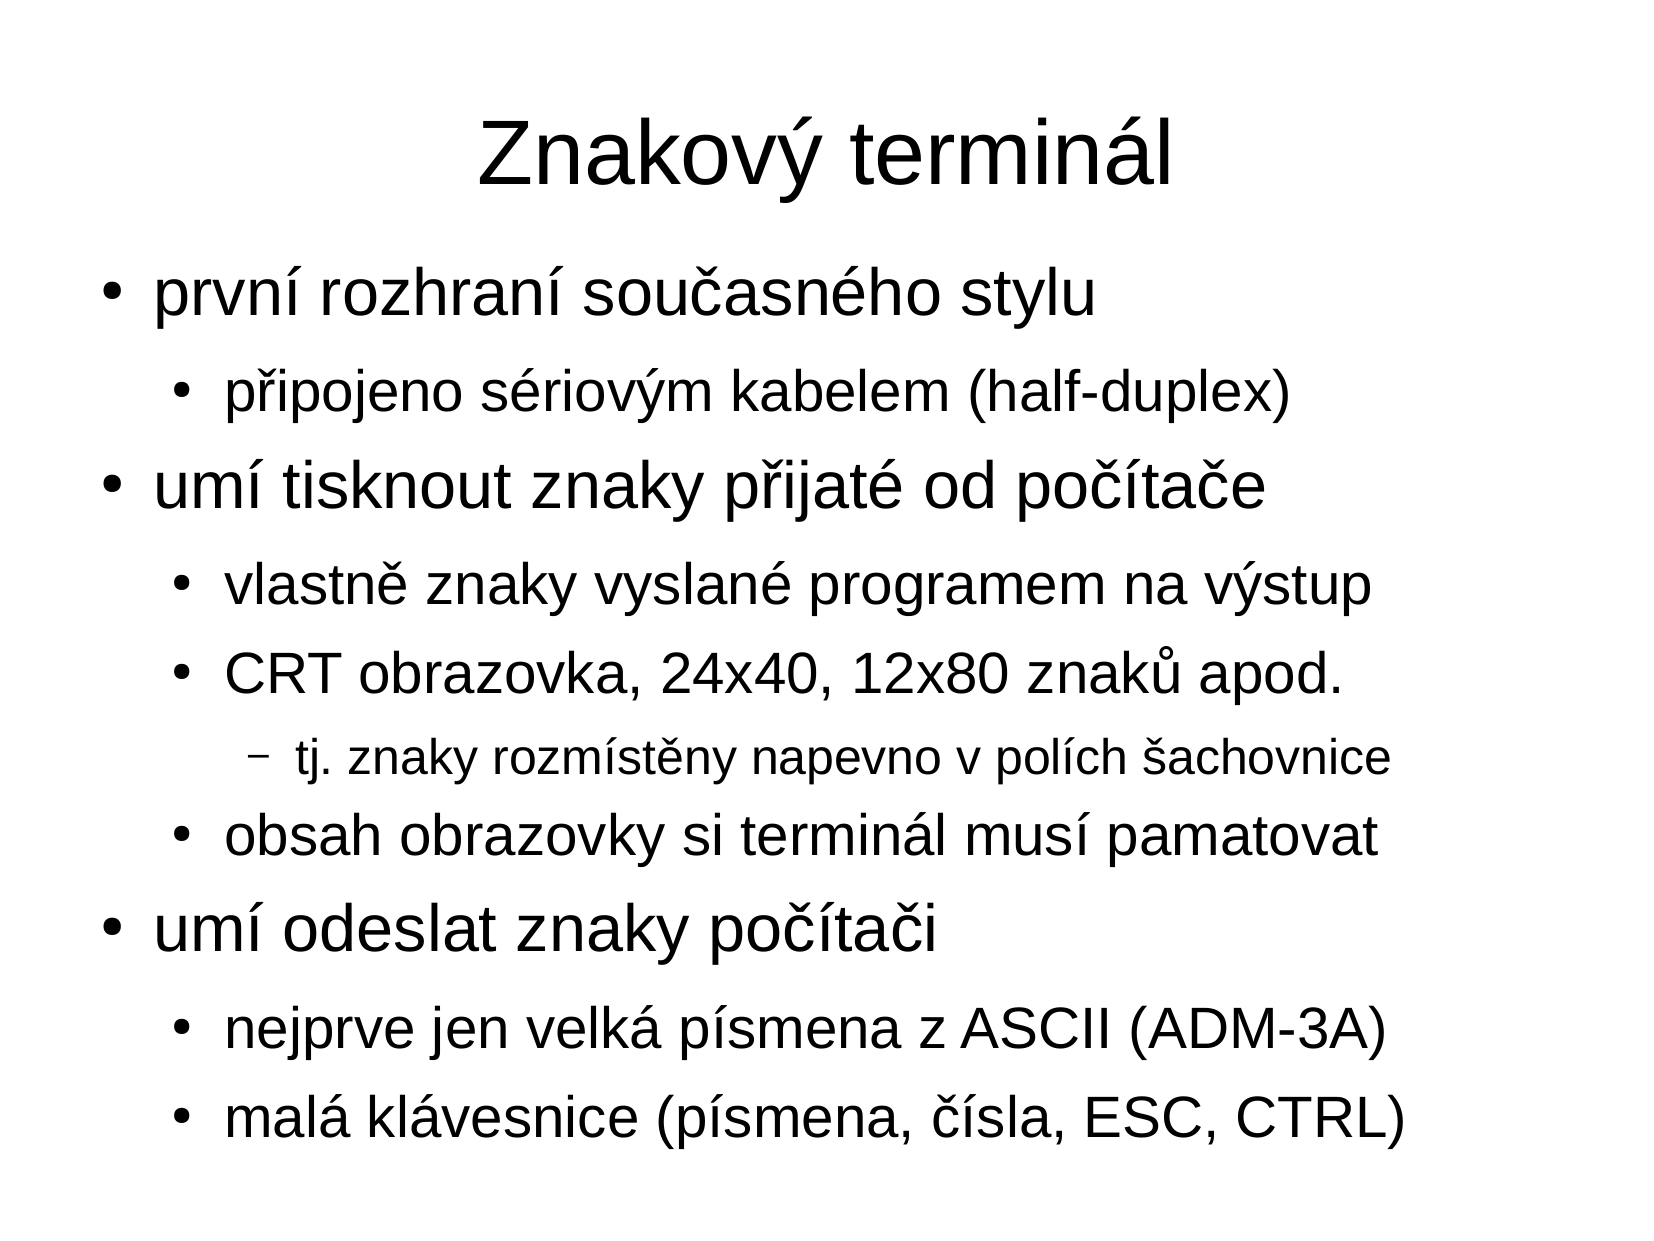

# Znakový terminál
první rozhraní současného stylu
připojeno sériovým kabelem (half-duplex)
umí tisknout znaky přijaté od počítače
vlastně znaky vyslané programem na výstup
CRT obrazovka, 24x40, 12x80 znaků apod.
tj. znaky rozmístěny napevno v polích šachovnice
obsah obrazovky si terminál musí pamatovat
umí odeslat znaky počítači
nejprve jen velká písmena z ASCII (ADM-3A)
malá klávesnice (písmena, čísla, ESC, CTRL)